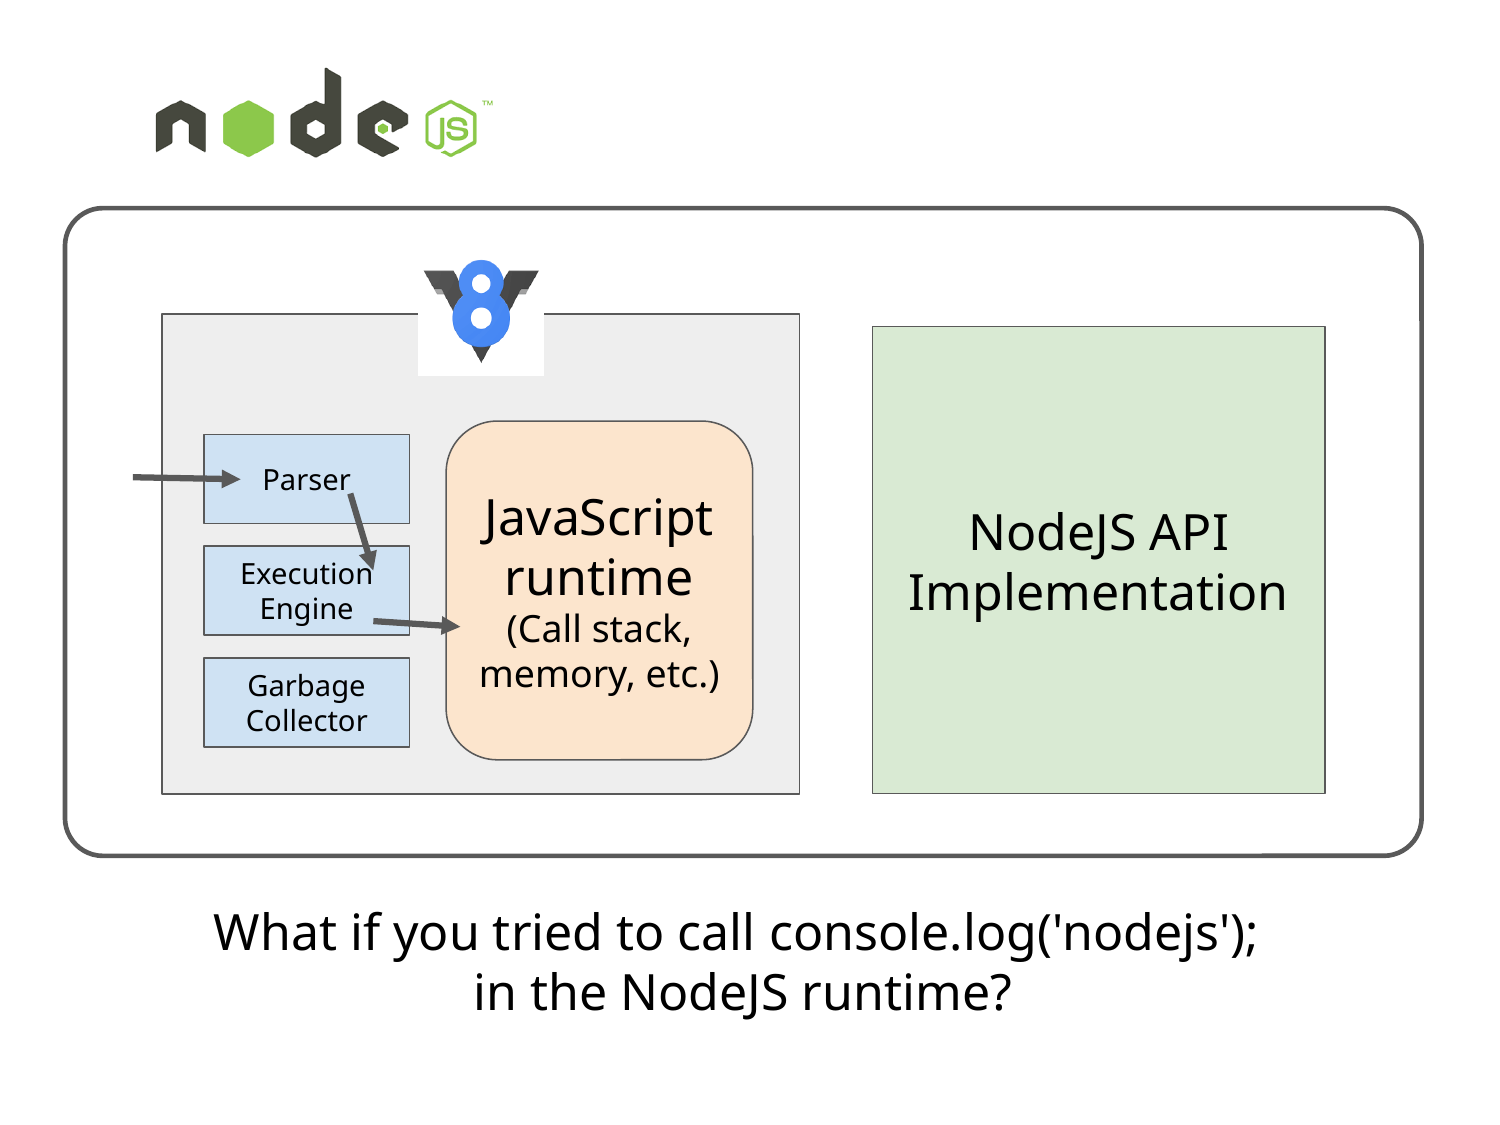

JavaScript runtime
(Call stack, memory, etc.)
Parser
Execution Engine
Garbage Collector
NodeJS API Implementation
What if you tried to call console.log('nodejs');
in the NodeJS runtime?